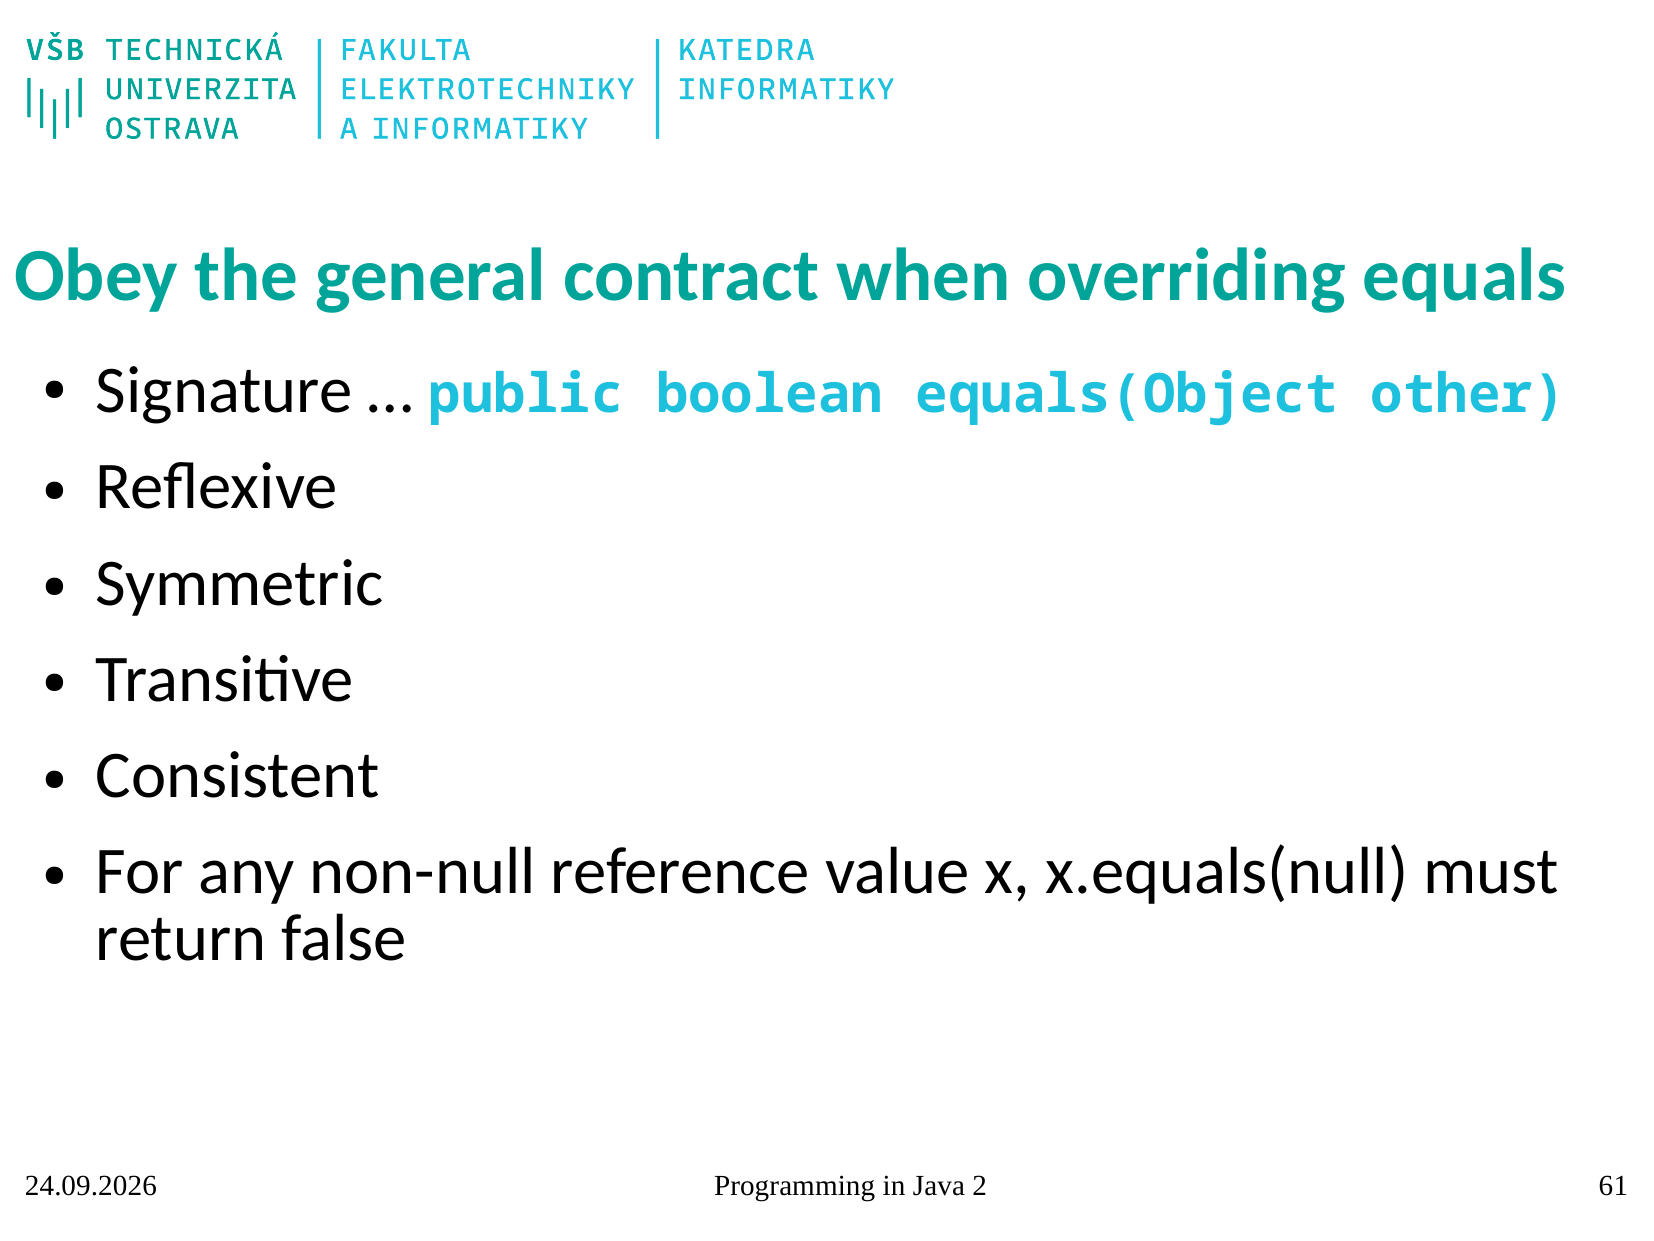

# Obey the general contract when overriding equals
Signature … public boolean equals(Object other)
Reflexive
Symmetric
Transitive
Consistent
For any non-null reference value x, x.equals(null) must return false
Programming in Java 2
61